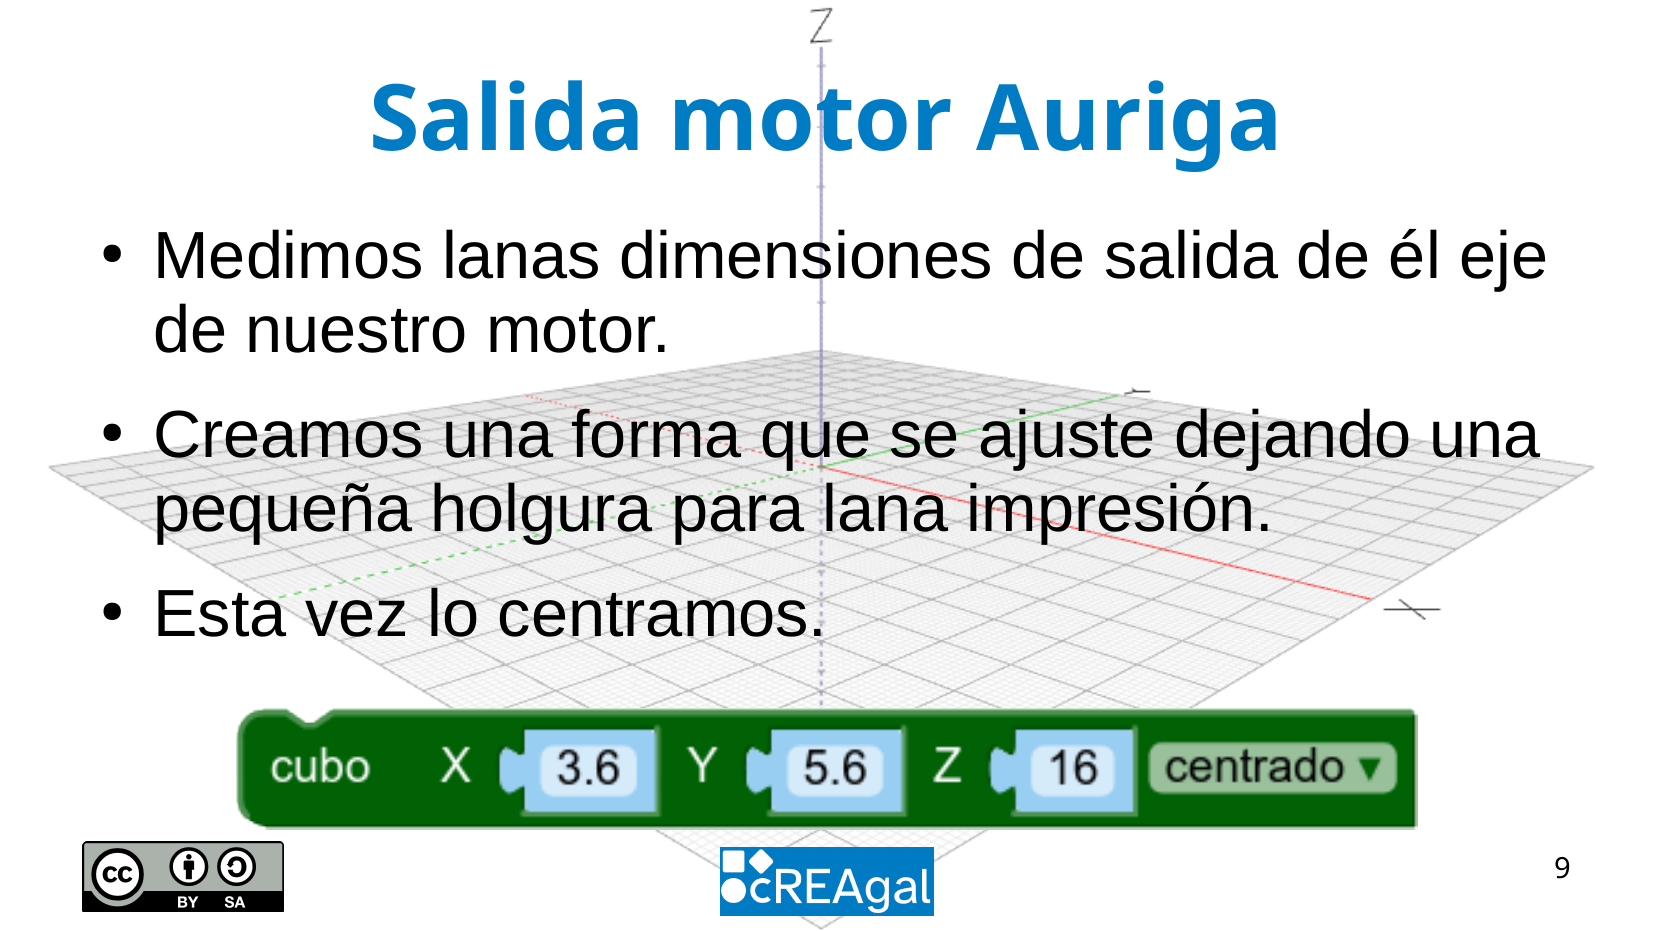

# Salida motor Auriga
Medimos lanas dimensiones de salida de él eje de nuestro motor.
Creamos una forma que se ajuste dejando una pequeña holgura para lana impresión.
Esta vez lo centramos.
9